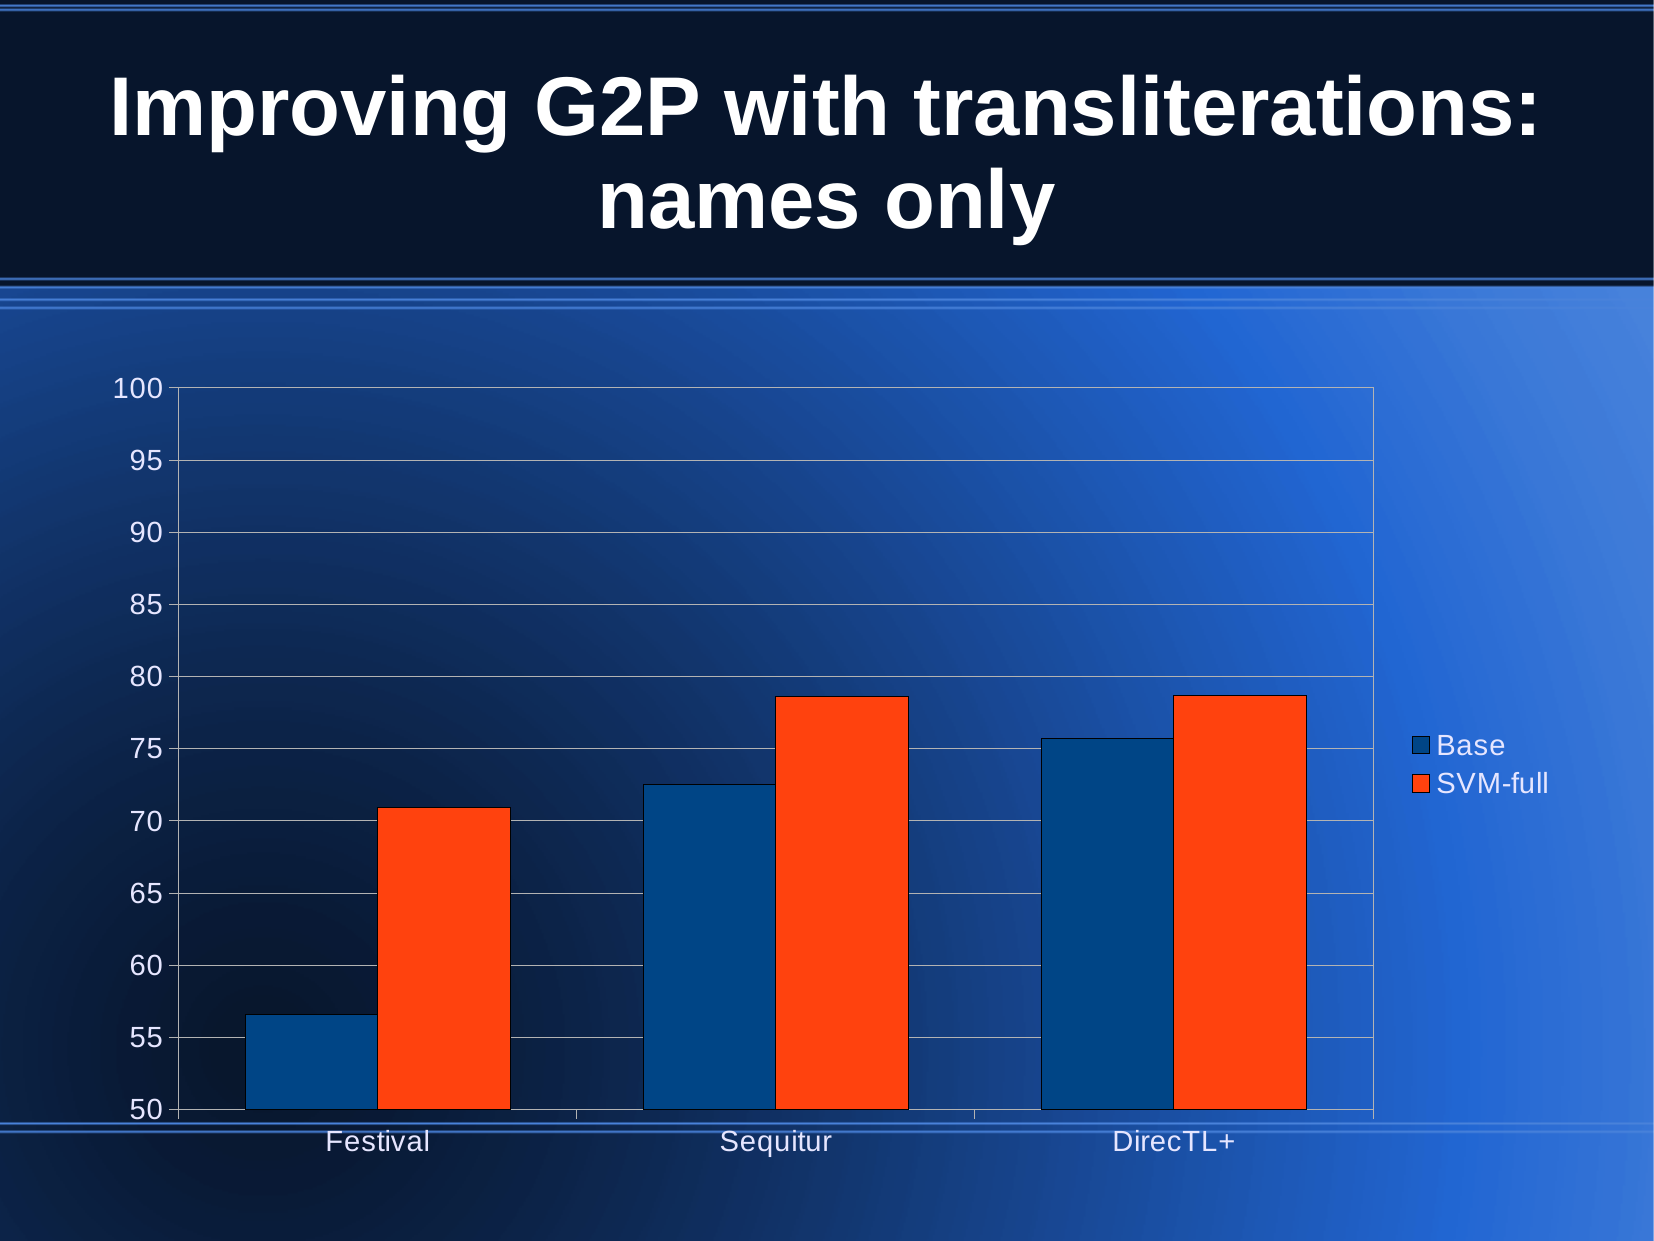

# Improving G2P with transliterations: names only
### Chart
| Category | Base | SVM-full |
|---|---|---|
| Festival | 56.6 | 70.9 |
| Sequitur | 72.5 | 78.6 |
| DirecTL+ | 75.7 | 78.7 |